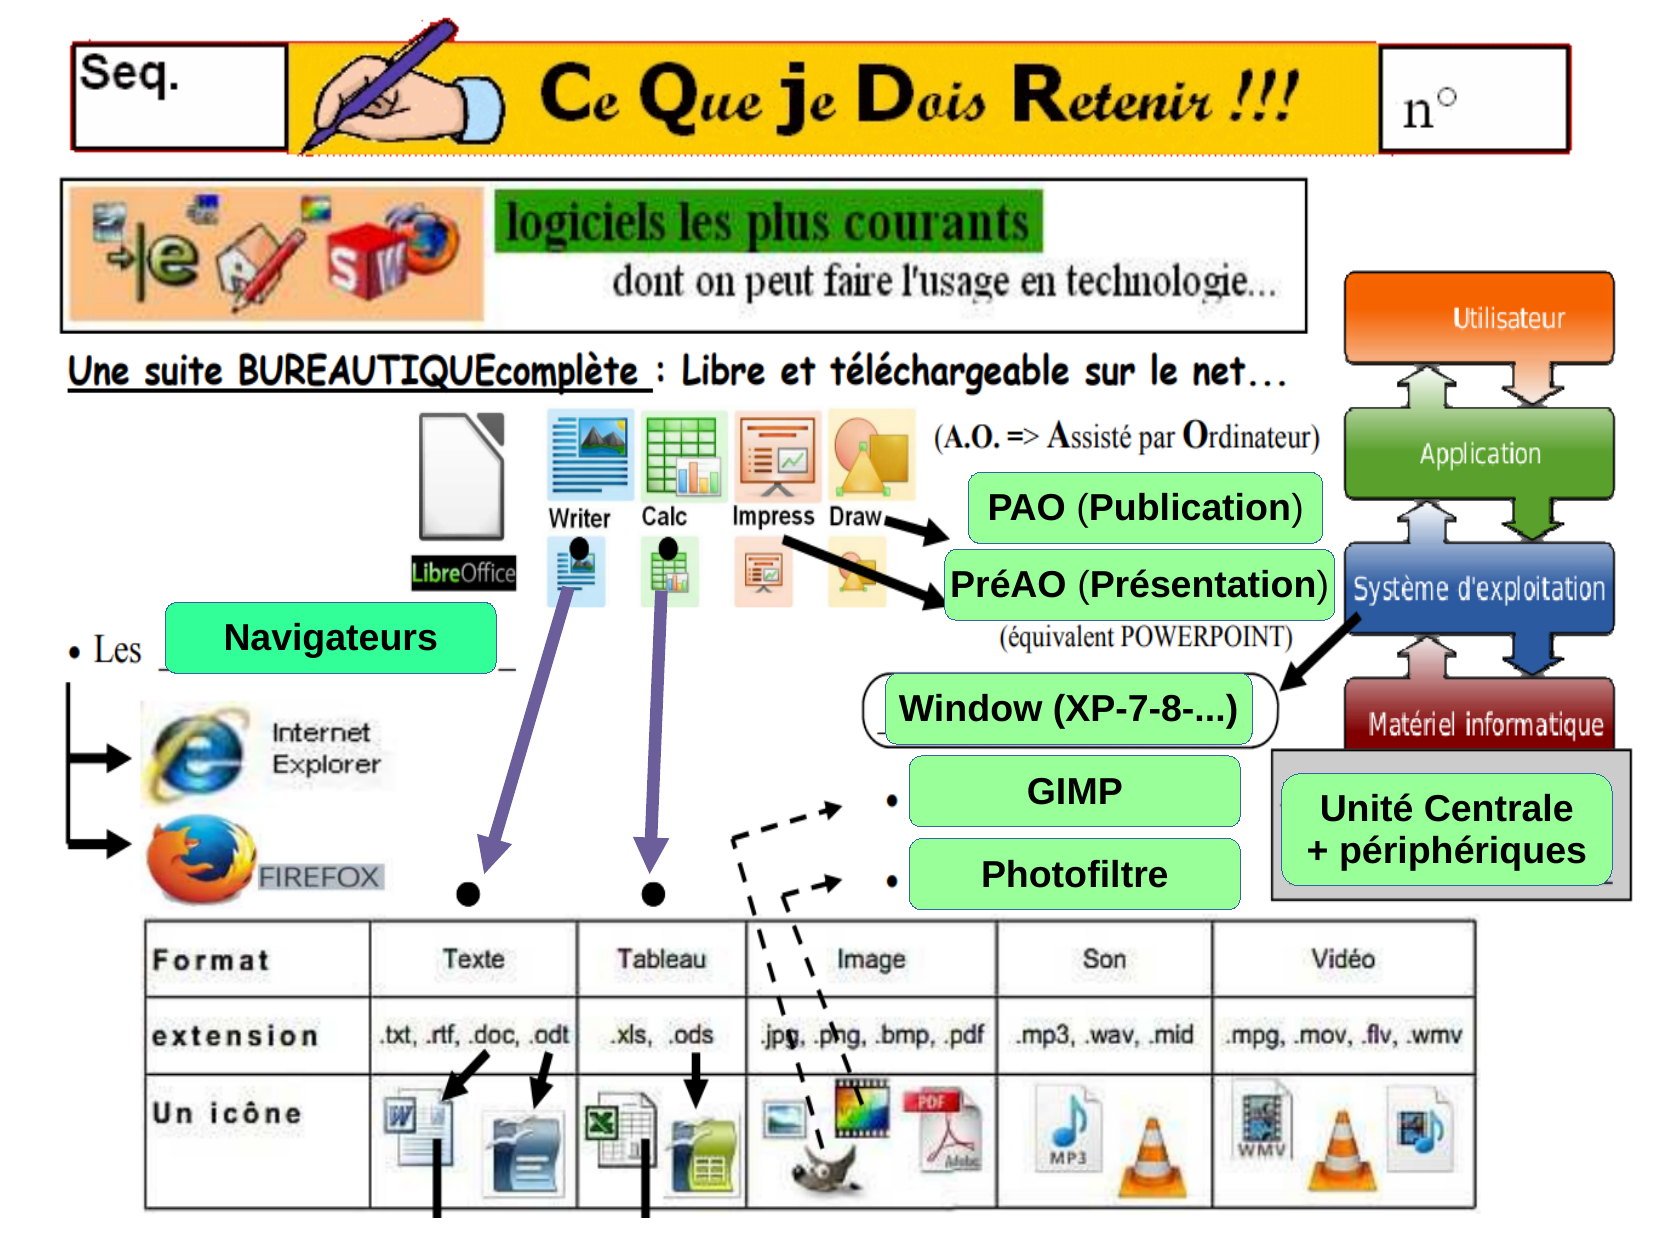

PAO (Publication)
PréAO (Présentation)
Navigateurs
Window (XP-7-8-...)
GIMP
Unité Centrale
+ périphériques
Photofiltre